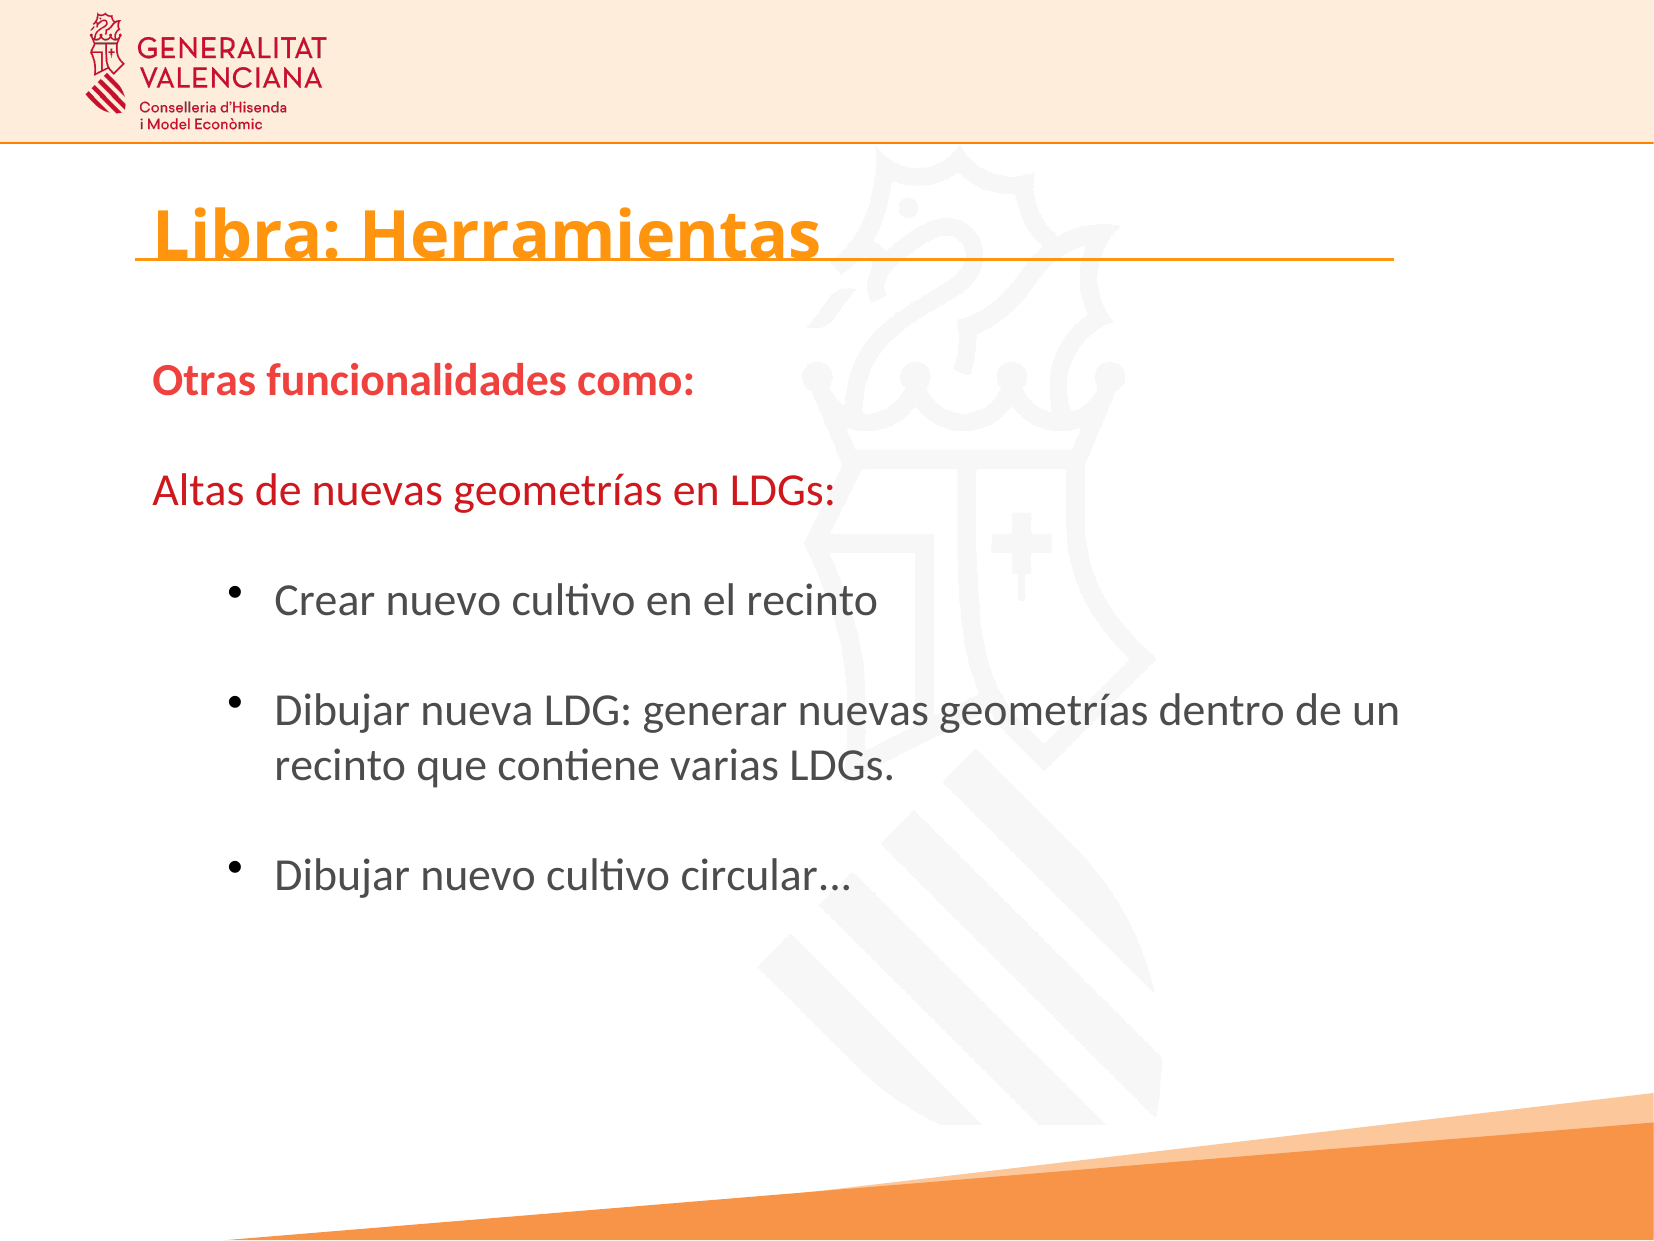

Libra: Herramientas
Otras funcionalidades como:
Altas de nuevas geometrías en LDGs:
Crear nuevo cultivo en el recinto
Dibujar nueva LDG: generar nuevas geometrías dentro de un recinto que contiene varias LDGs.
Dibujar nuevo cultivo circular...